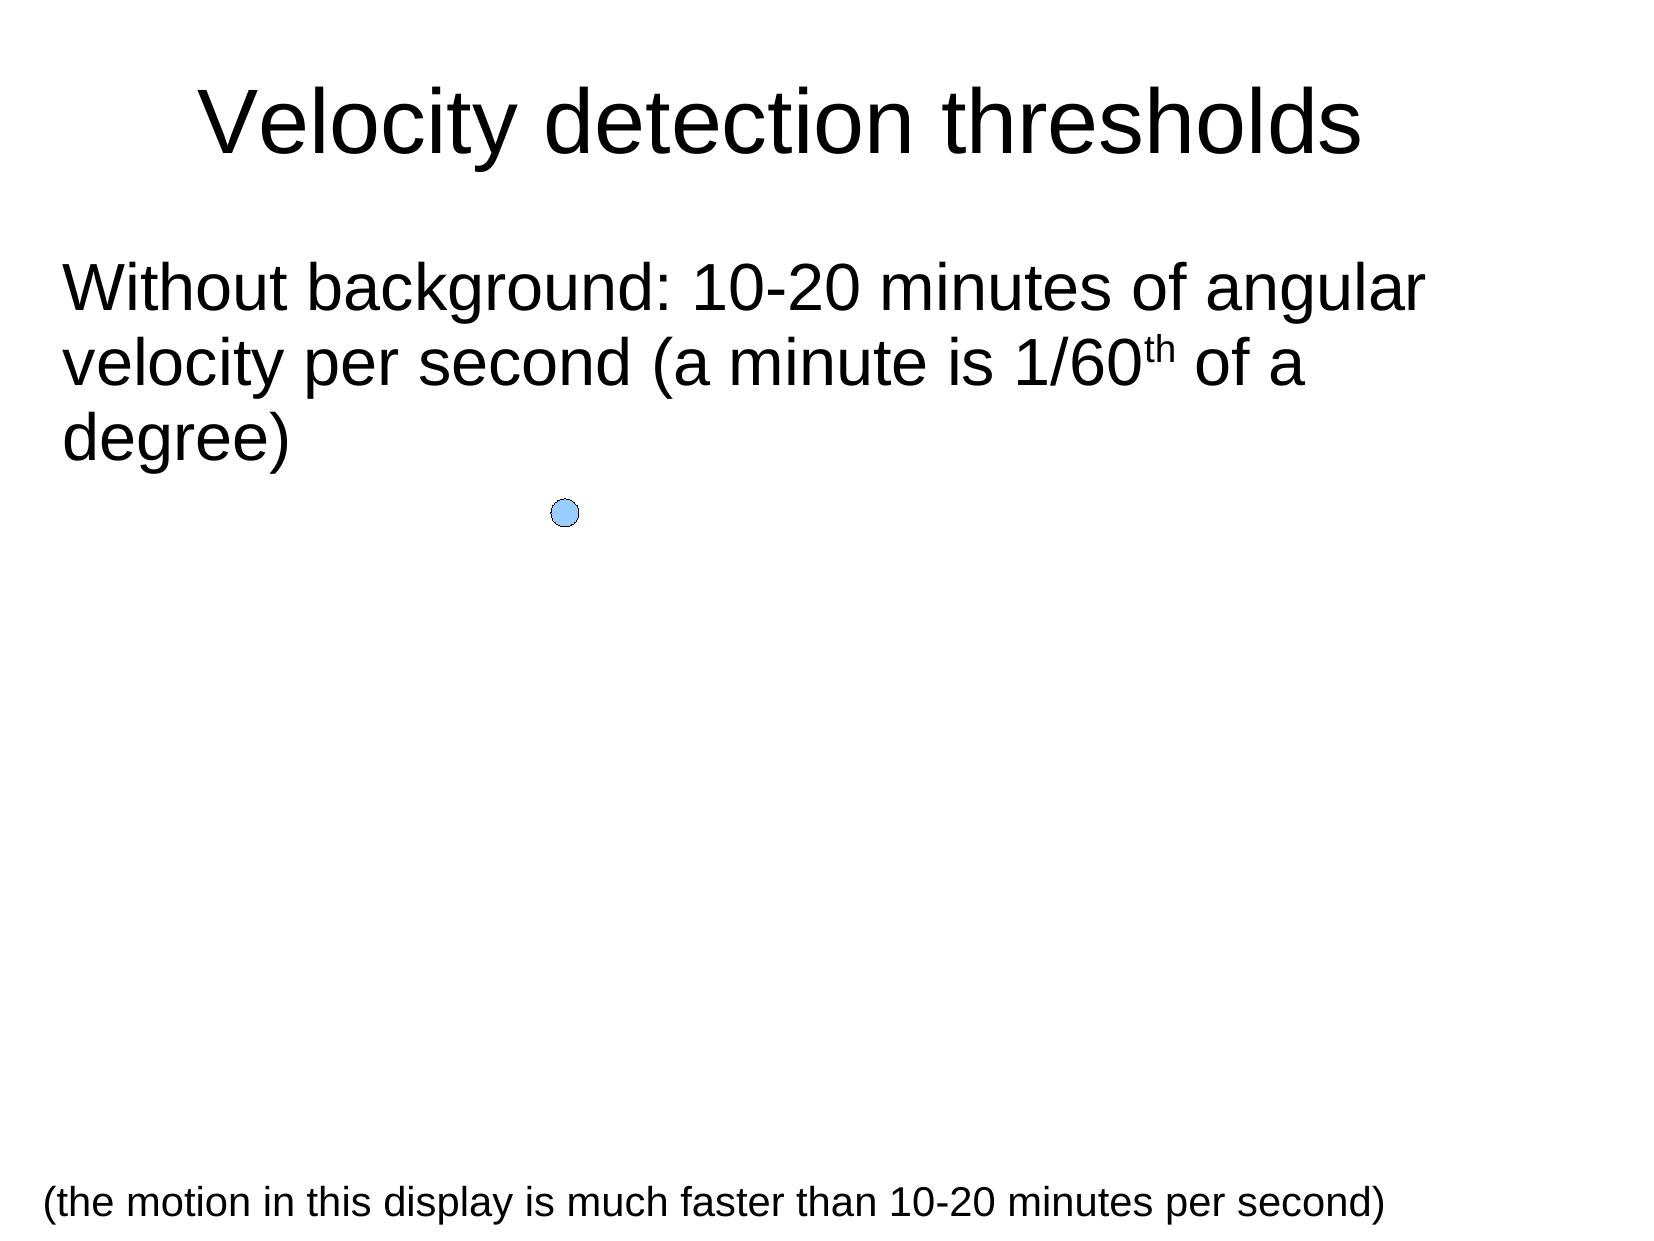

# Velocity detection thresholds
Without background: 10-20 minutes of angular velocity per second (a minute is 1/60th of a degree)
(the motion in this display is much faster than 10-20 minutes per second)